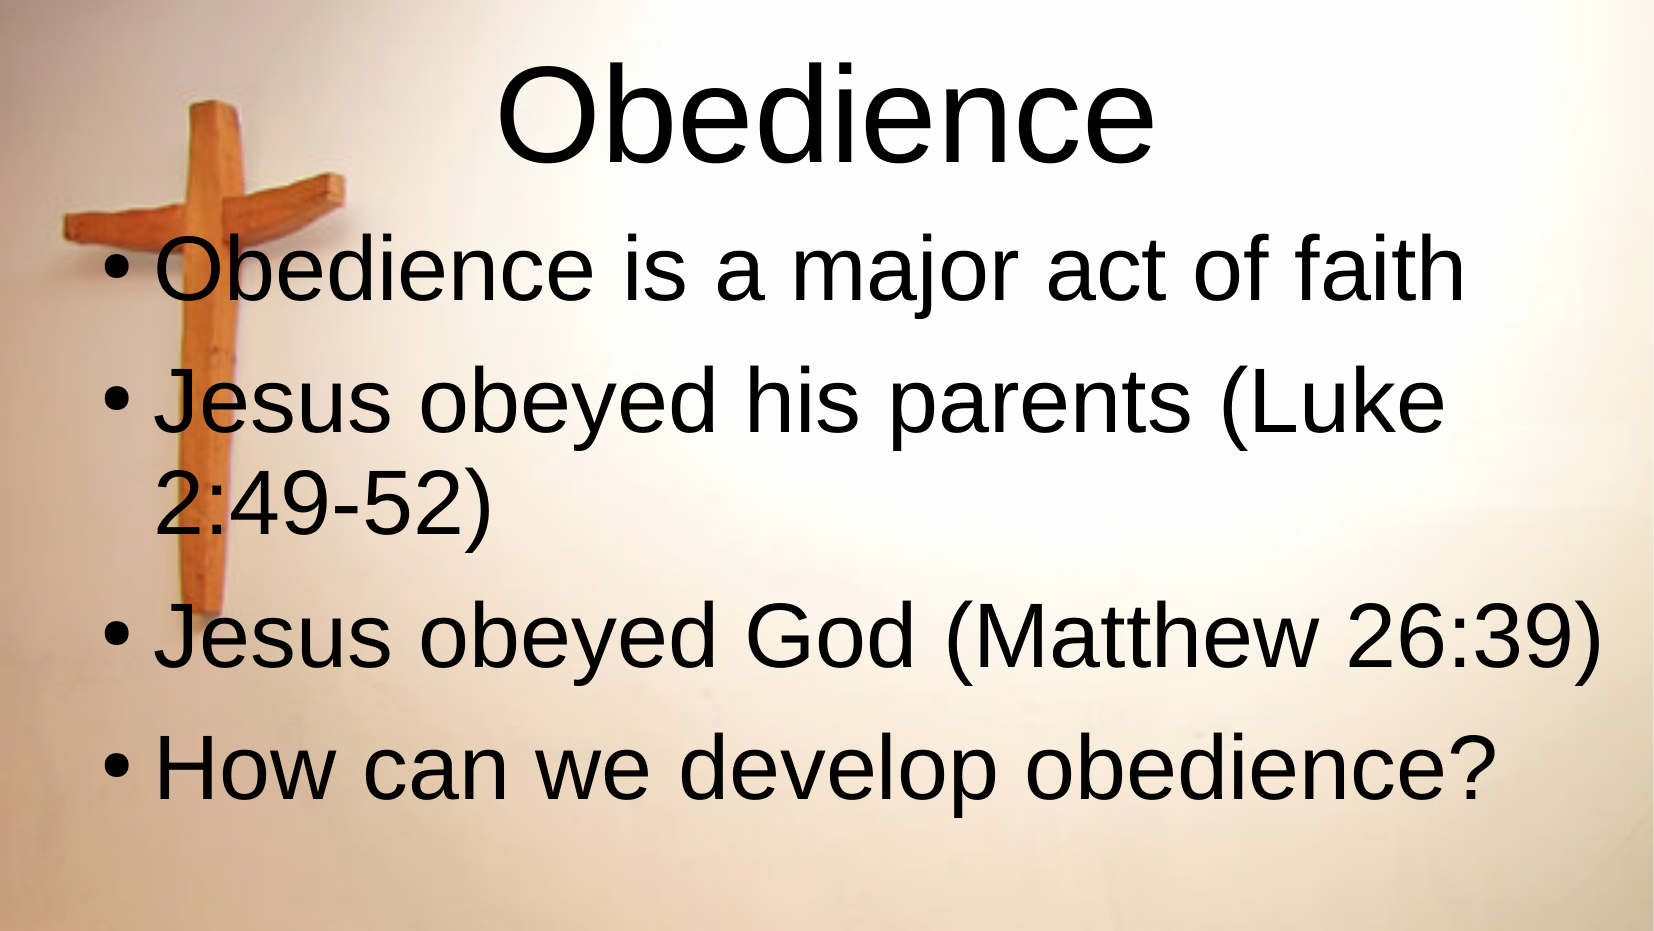

# Obedience
Obedience is a major act of faith
Jesus obeyed his parents (Luke 2:49-52)
Jesus obeyed God (Matthew 26:39)
How can we develop obedience?